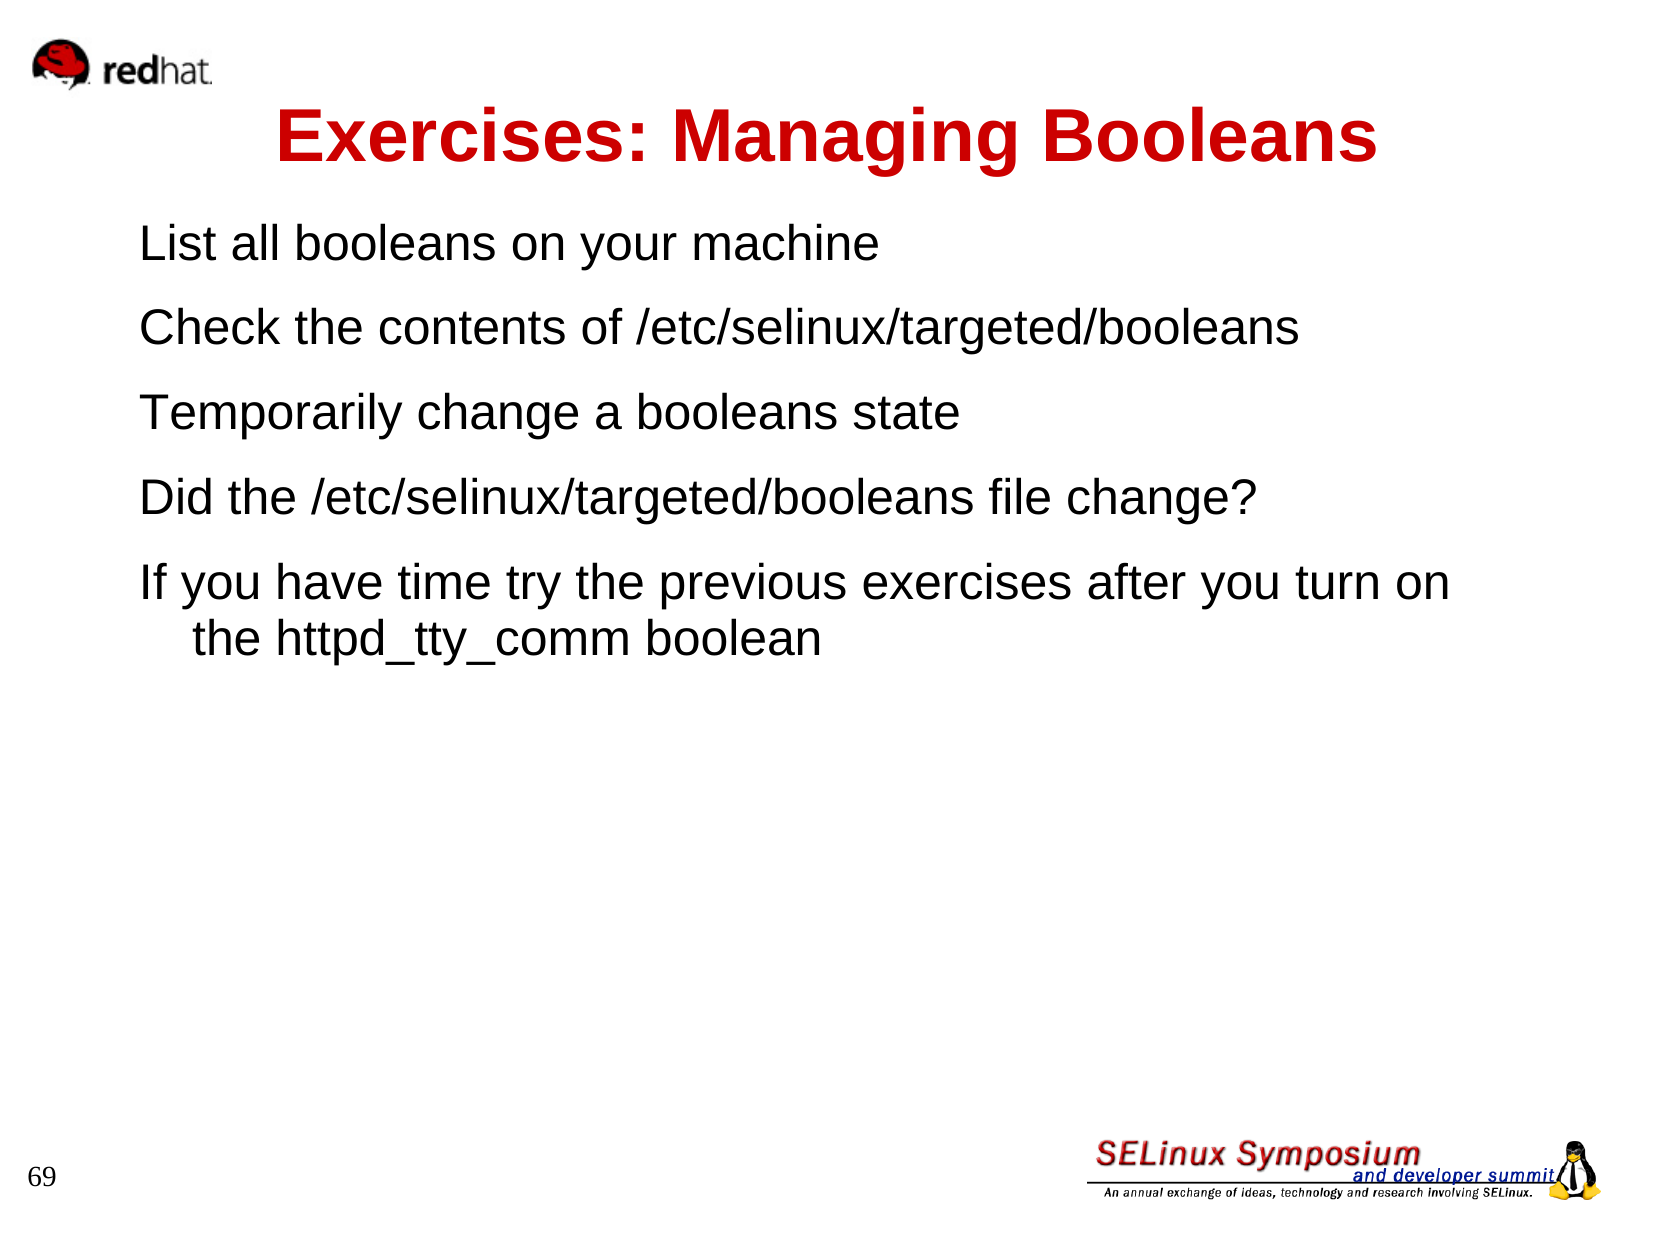

# Exercises: Managing Booleans
List all booleans on your machine
Check the contents of /etc/selinux/targeted/booleans
Temporarily change a booleans state
Did the /etc/selinux/targeted/booleans file change?
If you have time try the previous exercises after you turn on the httpd_tty_comm boolean